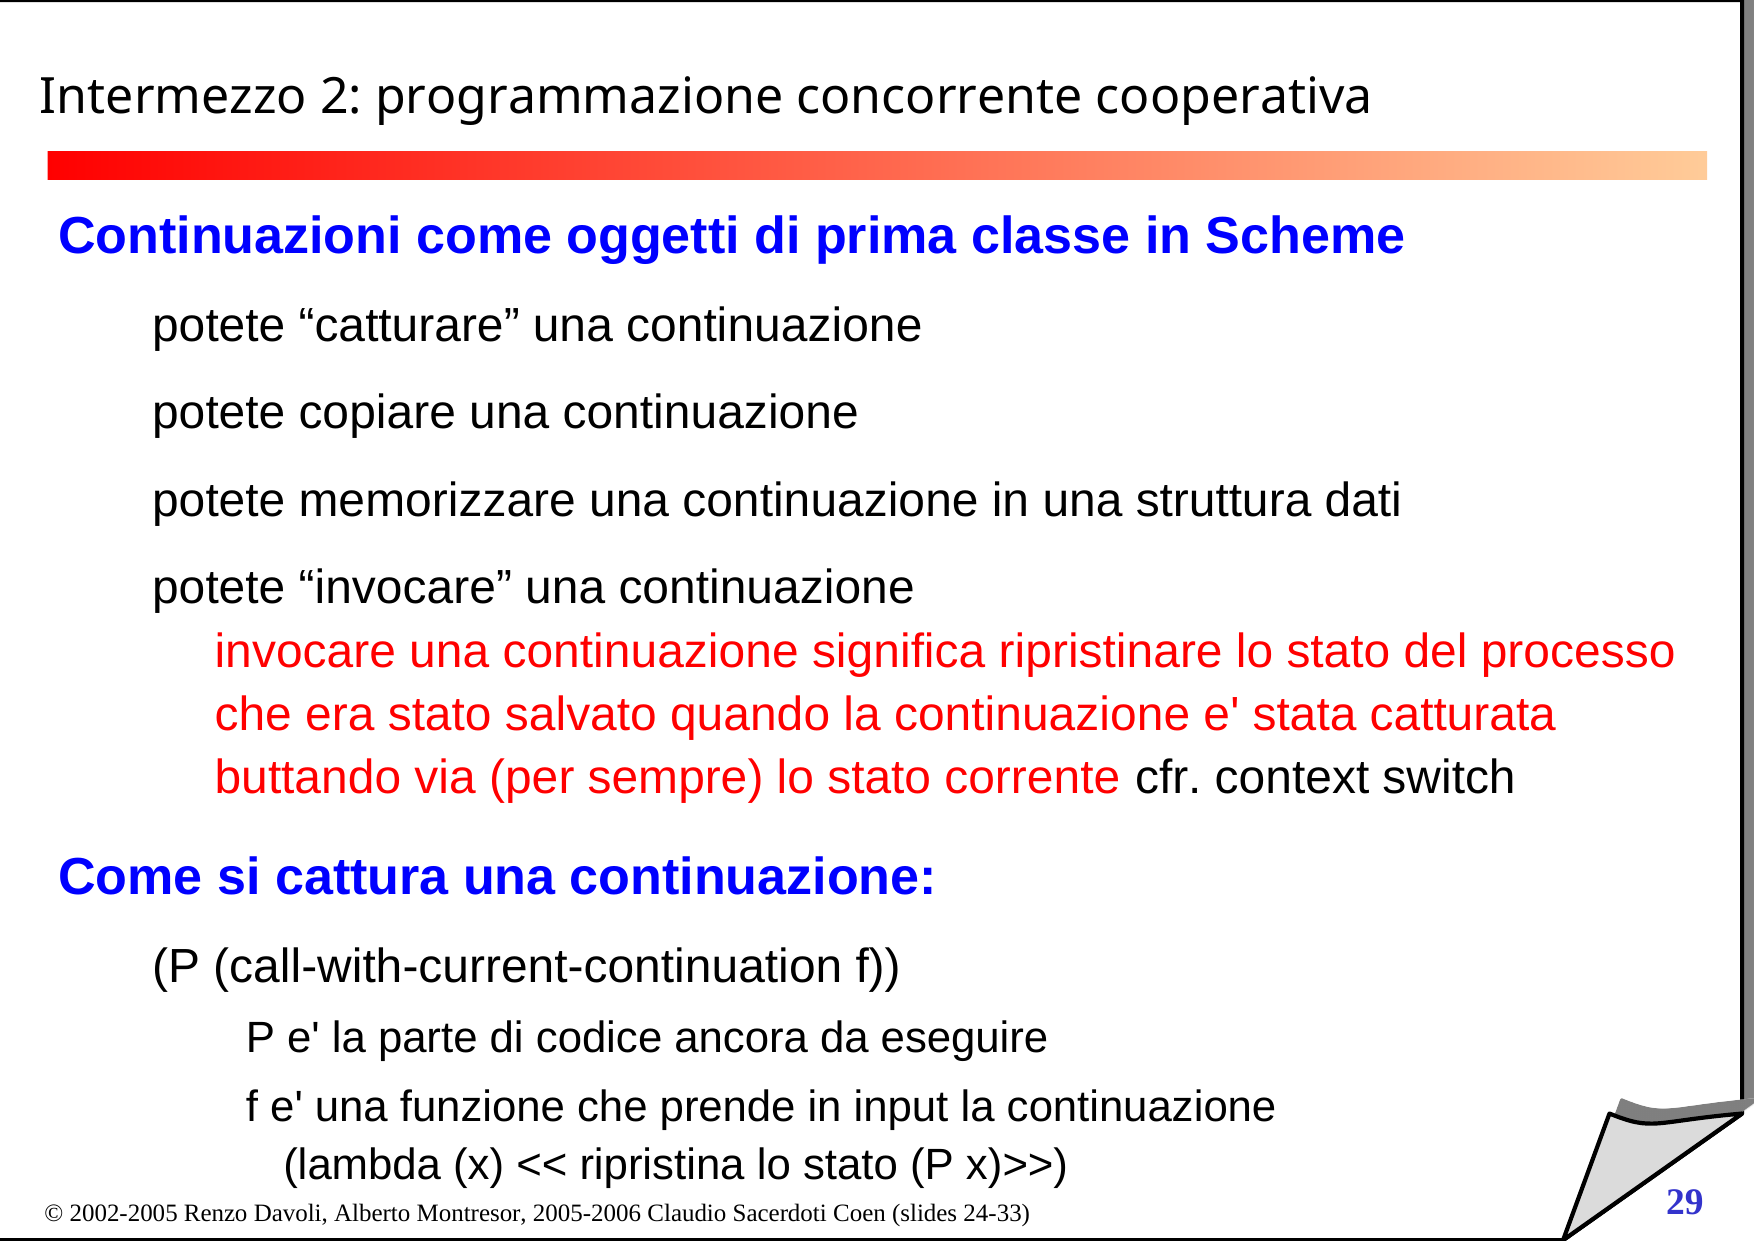

# Intermezzo 2: programmazione concorrente cooperativa
Continuazioni come oggetti di prima classe in Scheme
potete “catturare” una continuazione
potete copiare una continuazione
potete memorizzare una continuazione in una struttura dati
potete “invocare” una continuazione
invocare una continuazione significa ripristinare lo stato del processo che era stato salvato quando la continuazione e' stata catturata buttando via (per sempre) lo stato corrente cfr. context switch
Come si cattura una continuazione:
(P (call-with-current-continuation f))
P e' la parte di codice ancora da eseguire
f e' una funzione che prende in input la continuazione
(lambda (x) << ripristina lo stato (P x)>>)